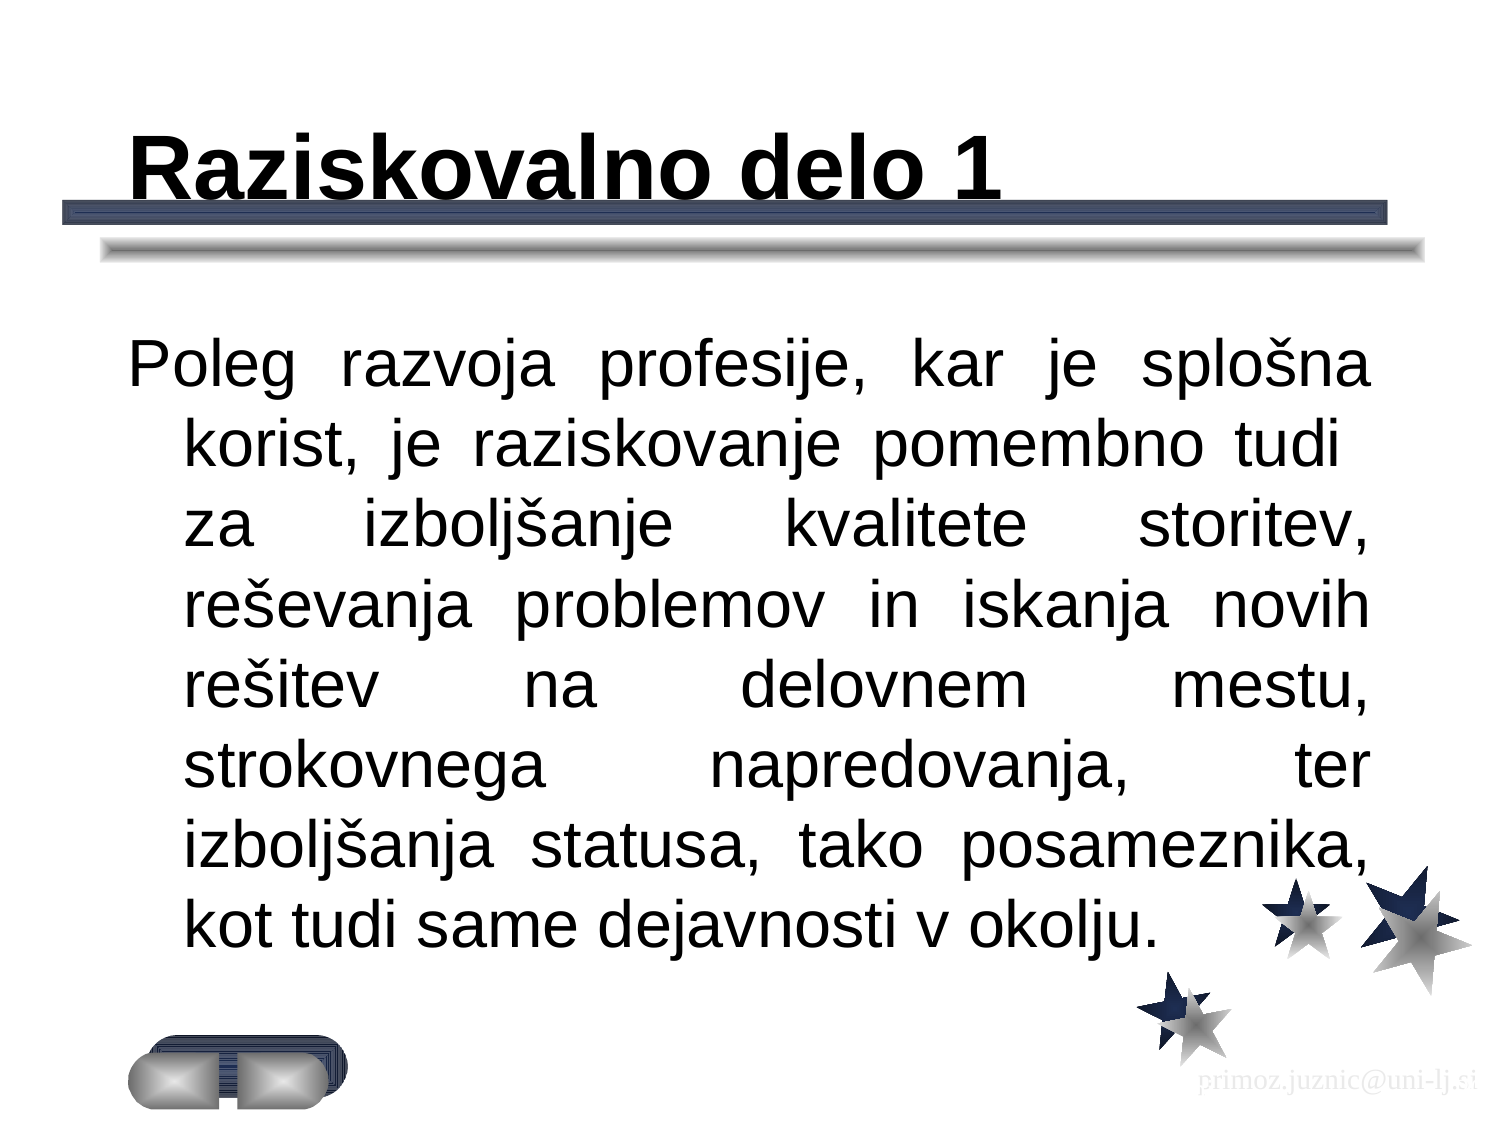

# Raziskovalno delo 1
Poleg razvoja profesije, kar je splošna korist, je raziskovanje pomembno tudi za izboljšanje kvalitete storitev, reševanja problemov in iskanja novih rešitev na delovnem mestu, strokovnega napredovanja, ter izboljšanja statusa, tako posameznika, kot tudi same dejavnosti v okolju.
Primoz Juznic, BINK, FF, Univerza v Ljubljani